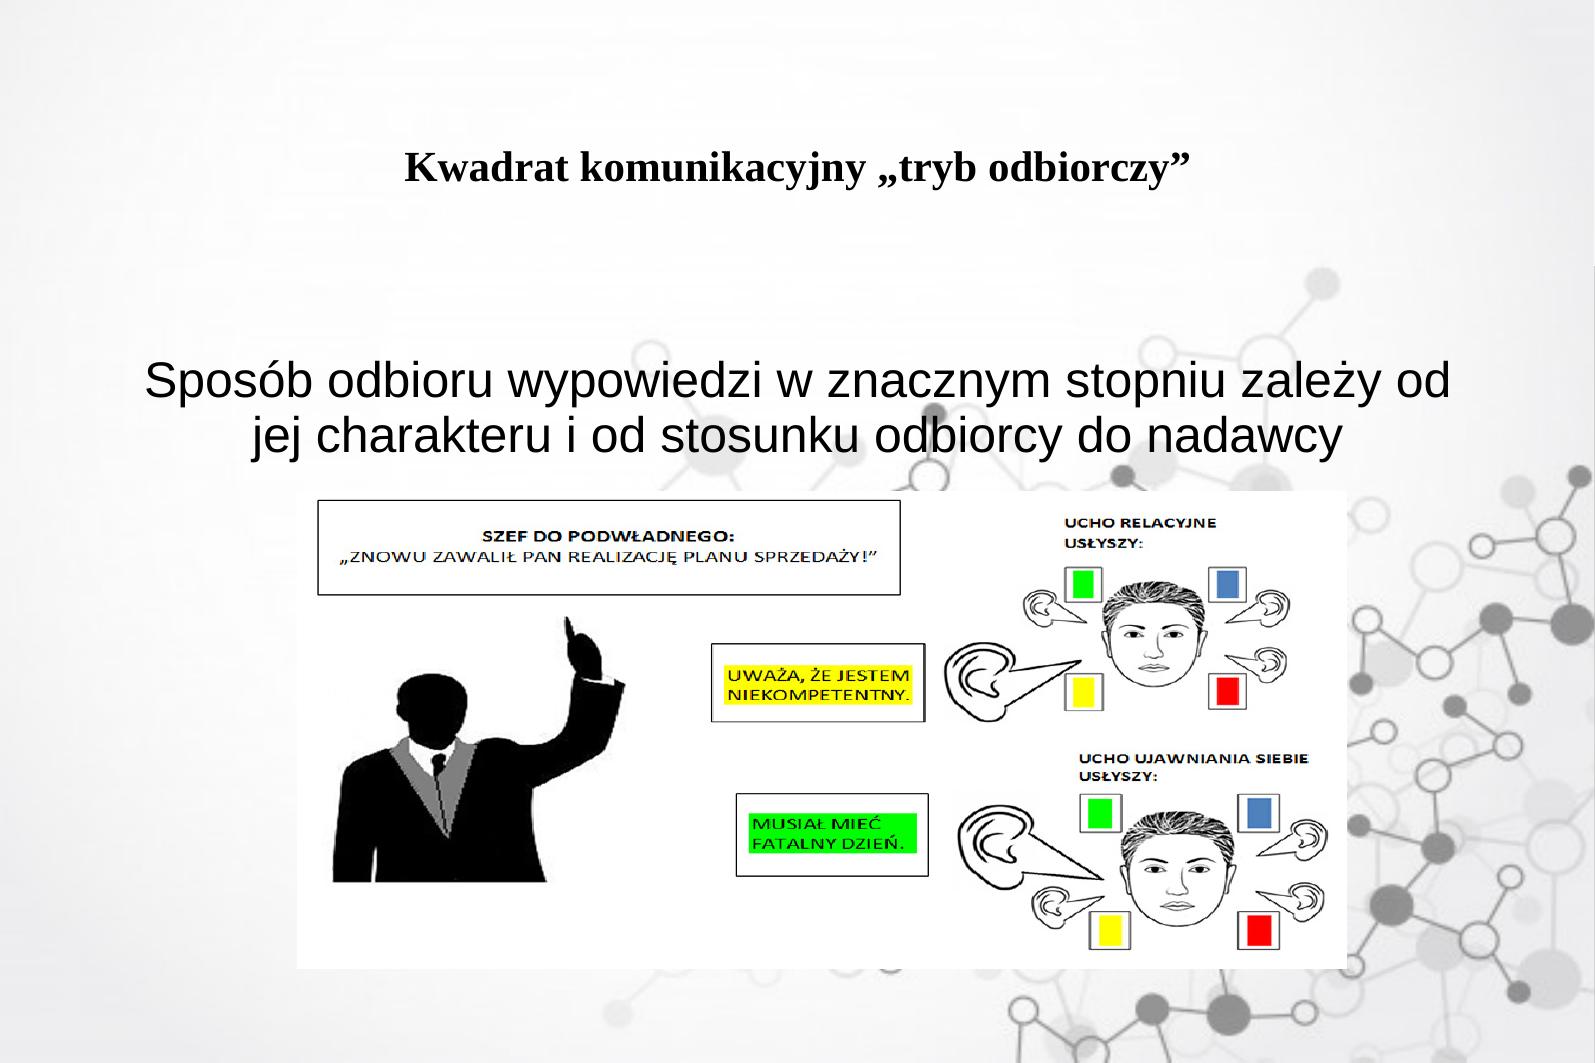

# Kwadrat komunikacyjny „tryb odbiorczy”
Sposób odbioru wypowiedzi w znacznym stopniu zależy od jej charakteru i od stosunku odbiorcy do nadawcy